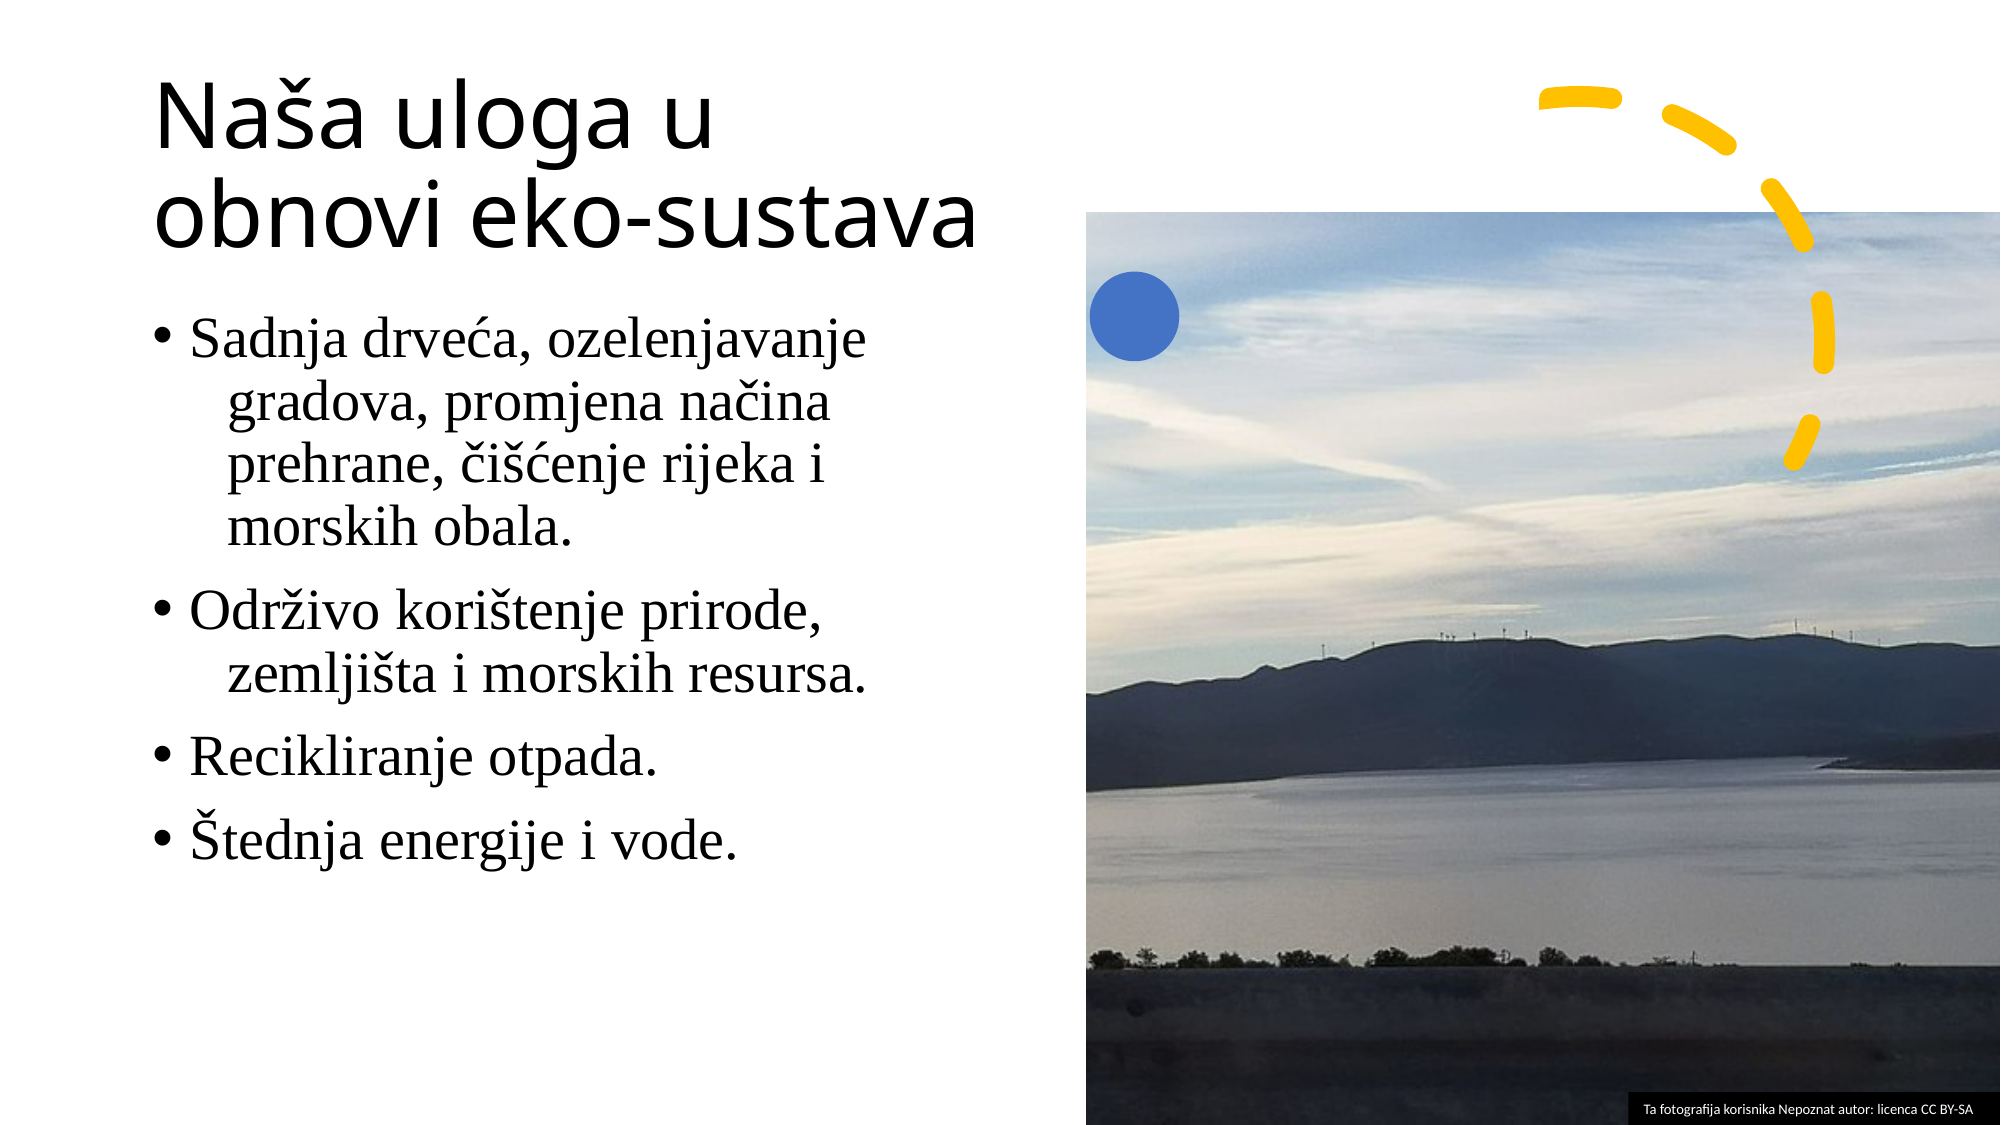

# Naša uloga u obnovi eko-sustava
Sadnja drveća, ozelenjavanje gradova, promjena načina prehrane, čišćenje rijeka i morskih obala.
Održivo korištenje prirode, zemljišta i morskih resursa.
Recikliranje otpada.
Štednja energije i vode.
Ta fotografija korisnika Nepoznat autor: licenca CC BY-SA